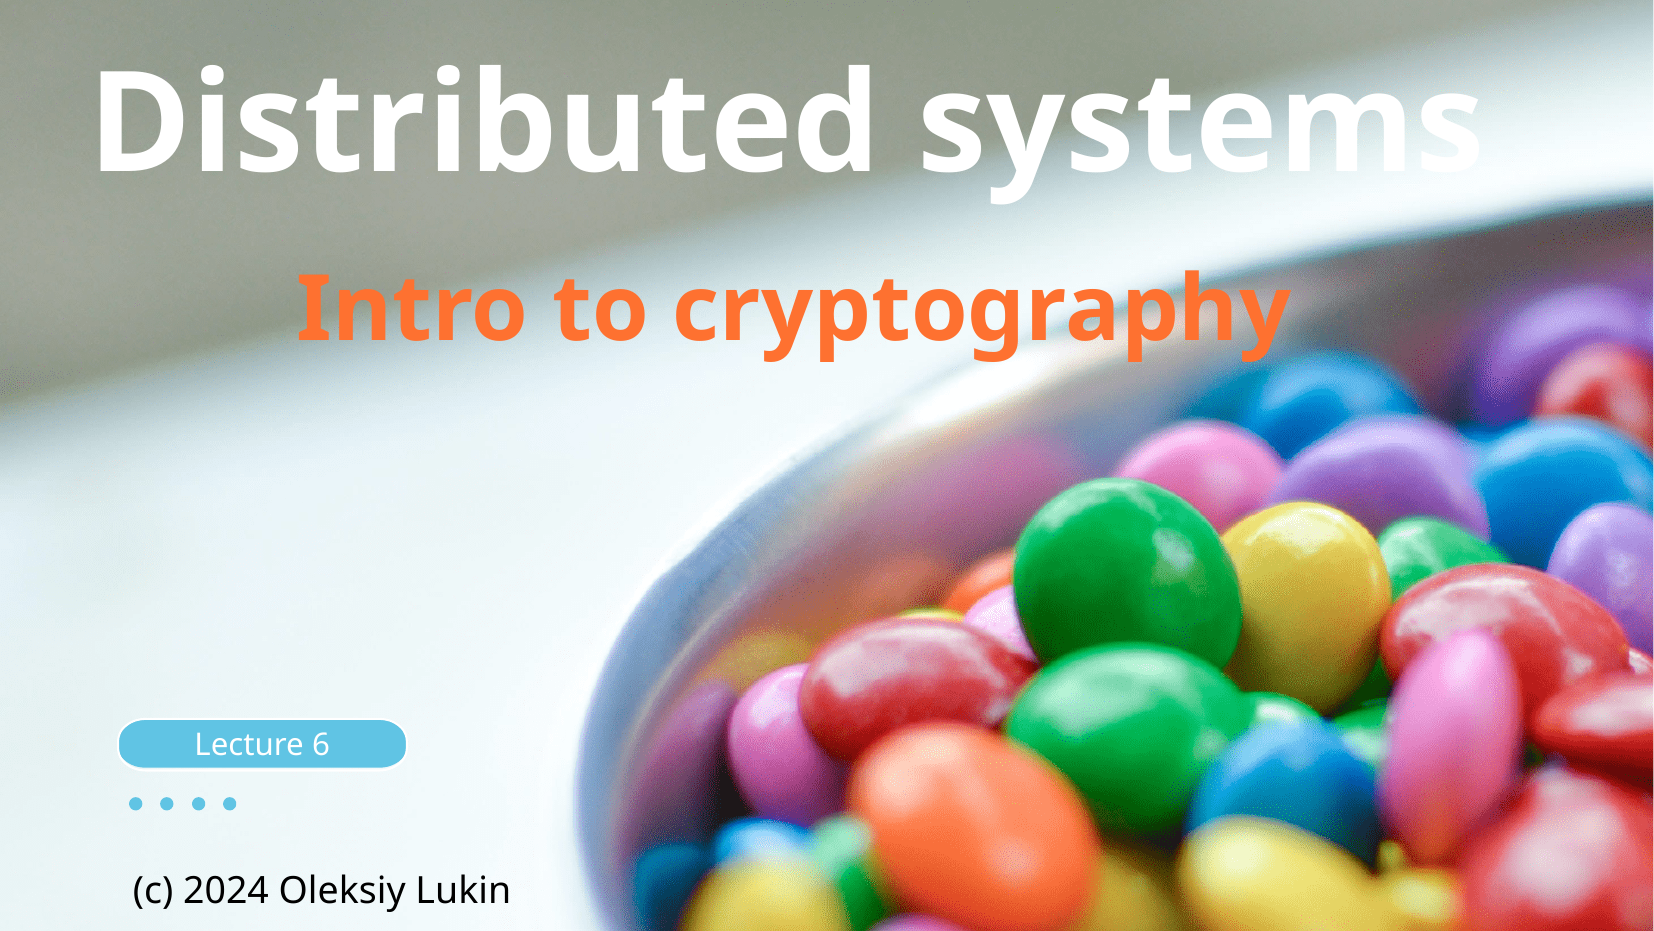

# Distributed systems
 Intro to cryptography
Lecture 6
(c) 2024 Oleksiy Lukin